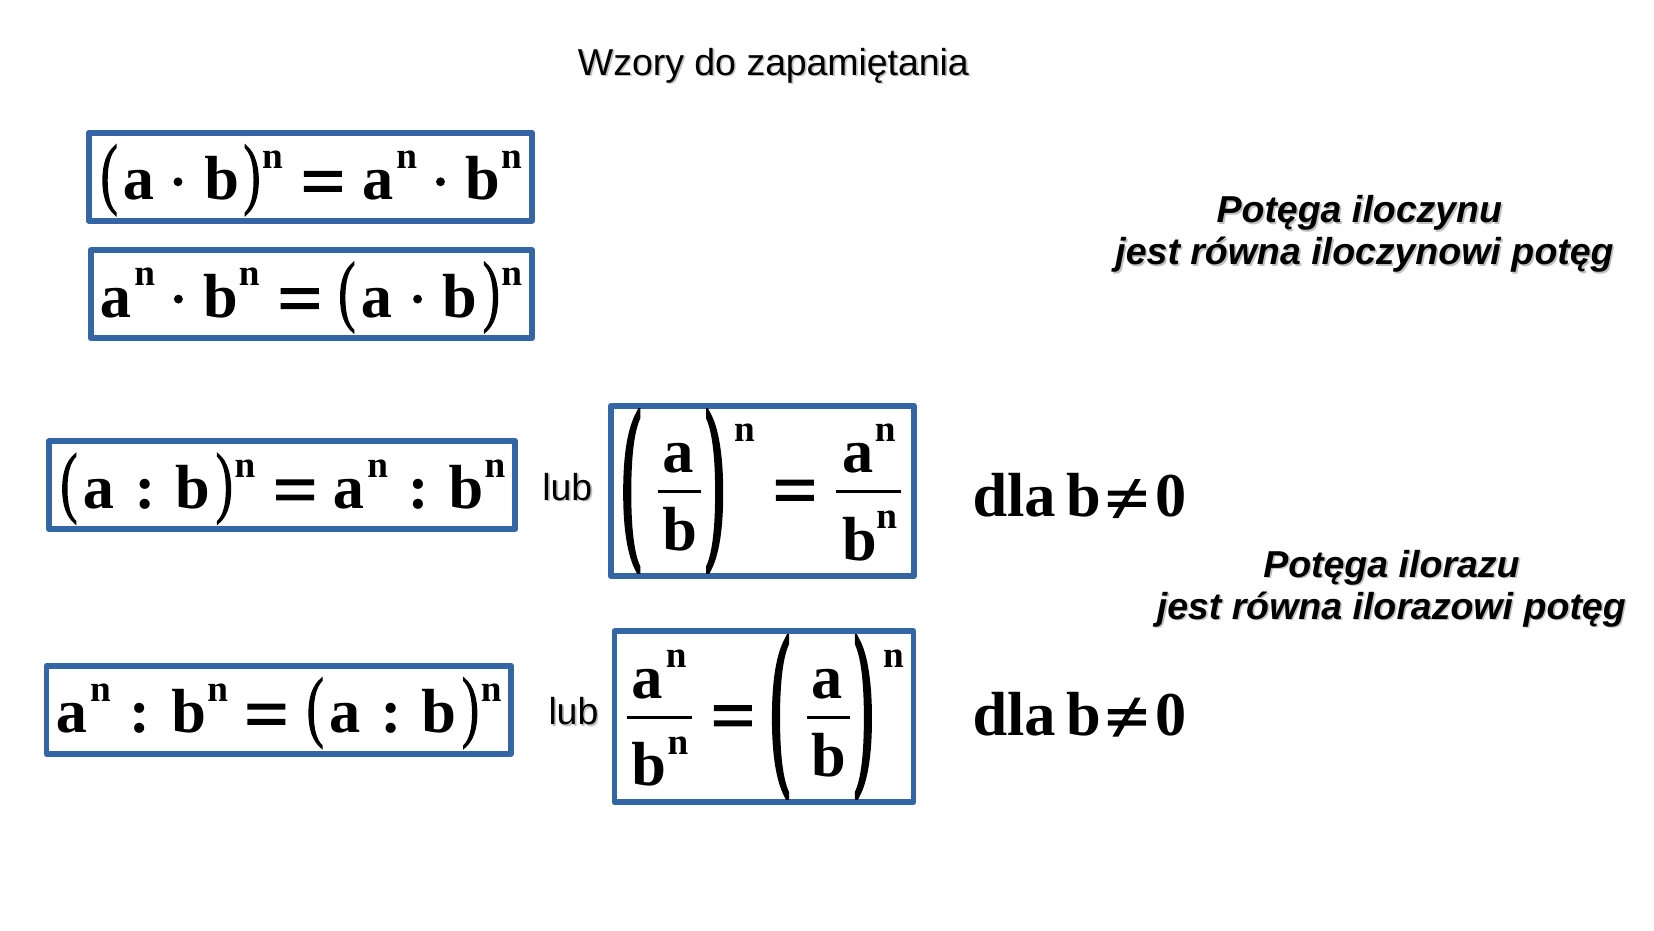

Wzory do zapamiętania
Potęga iloczynu
jest równa iloczynowi potęg
lub
Potęga ilorazu
jest równa ilorazowi potęg
lub